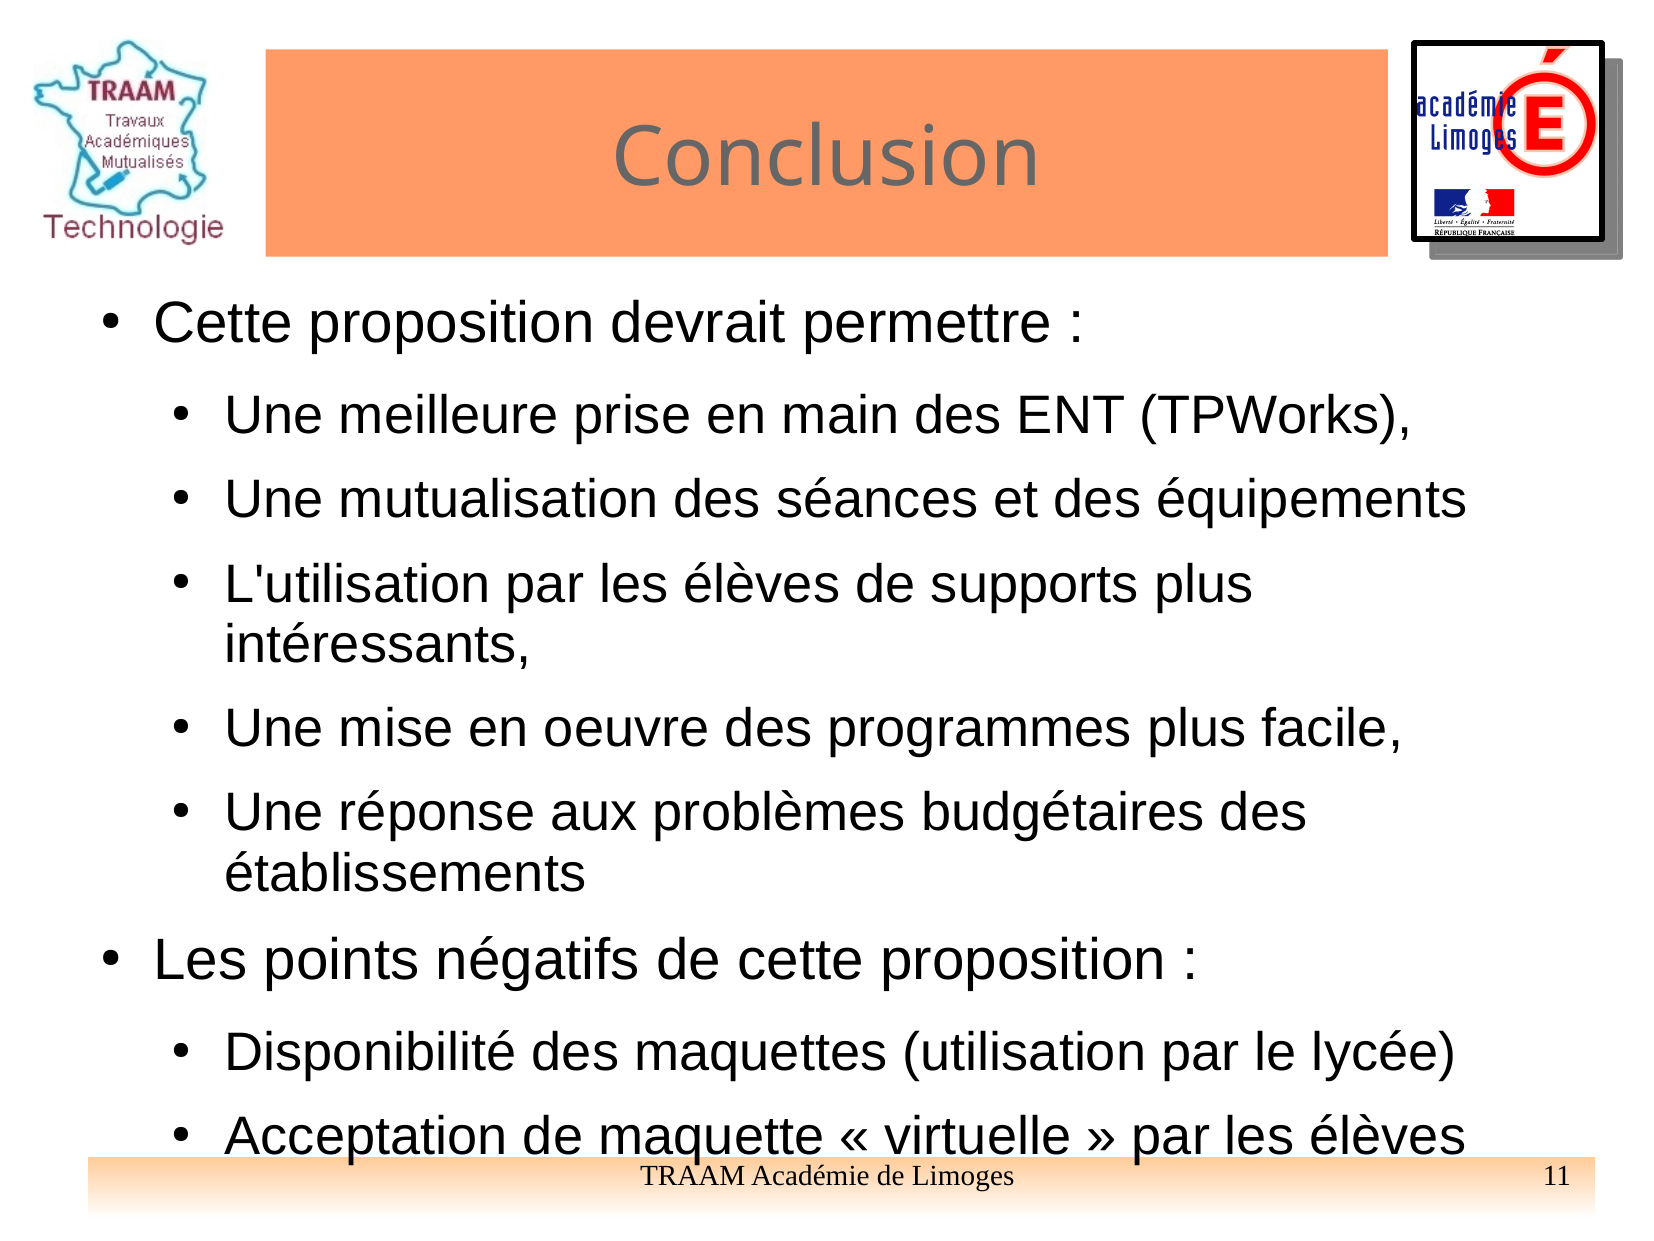

# Conclusion
Cette proposition devrait permettre :
Une meilleure prise en main des ENT (TPWorks),
Une mutualisation des séances et des équipements
L'utilisation par les élèves de supports plus intéressants,
Une mise en oeuvre des programmes plus facile,
Une réponse aux problèmes budgétaires des établissements
Les points négatifs de cette proposition :
Disponibilité des maquettes (utilisation par le lycée)
Acceptation de maquette « virtuelle » par les élèves
TRAAM Académie de Limoges
11